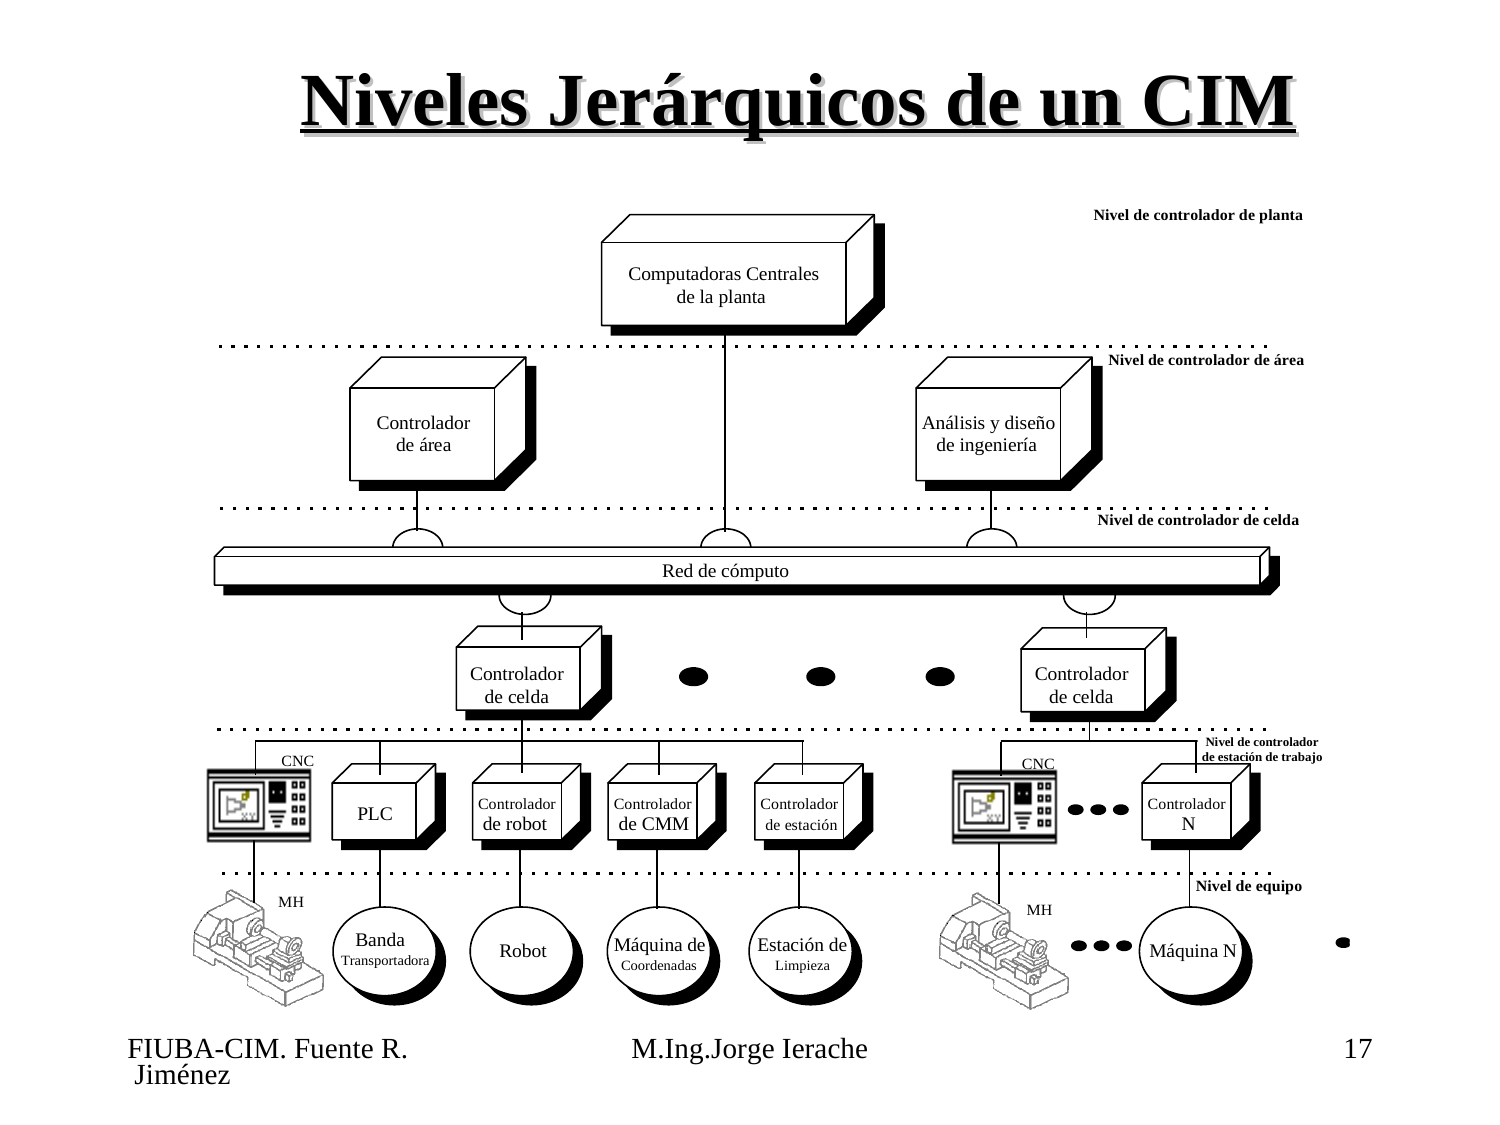

Niveles Jerárquicos de un CIM
FIUBA-CIM. Fuente R. Jiménez
M.Ing.Jorge Ierache
17